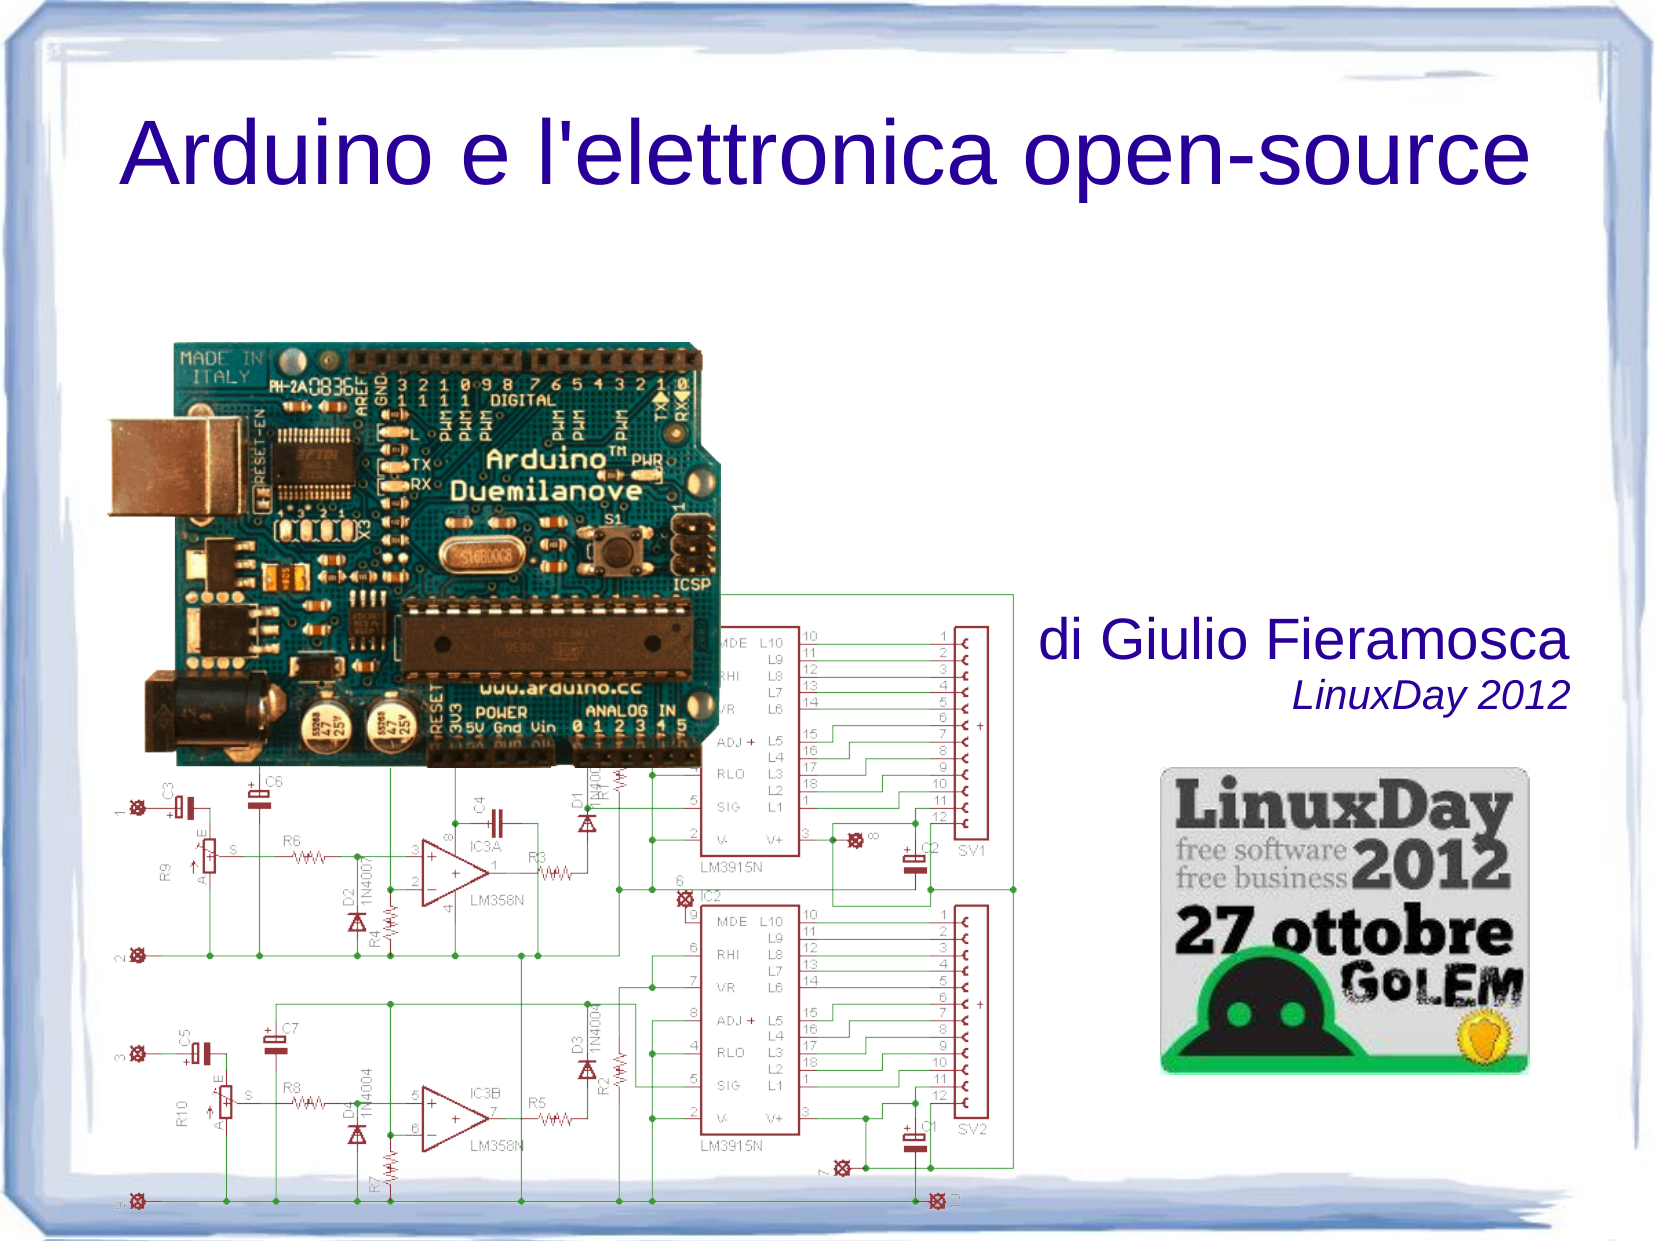

# Arduino e l'elettronica open-source
di Giulio Fieramosca
LinuxDay 2012